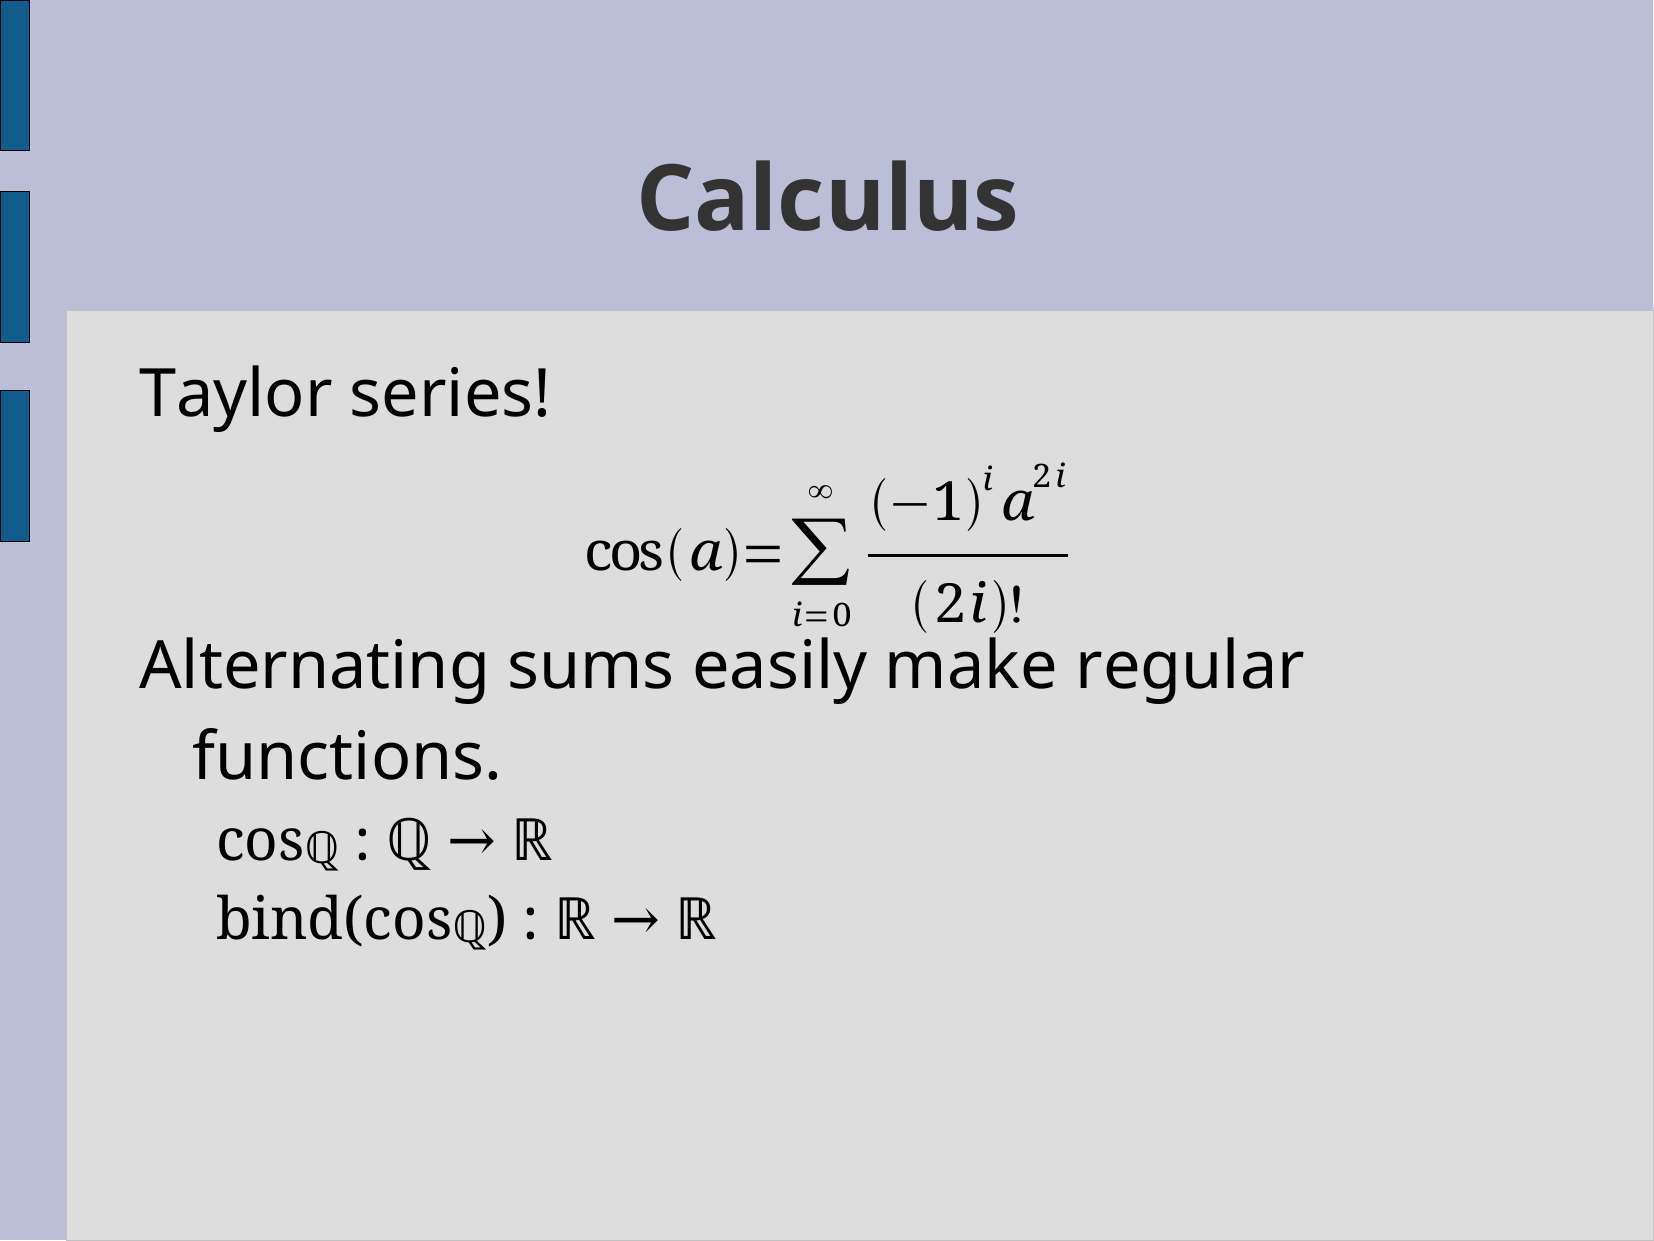

# Calculus
Taylor series!
Alternating sums easily make regular functions.
cosℚ : ℚ → ℝ
bind(cosℚ) : ℝ → ℝ